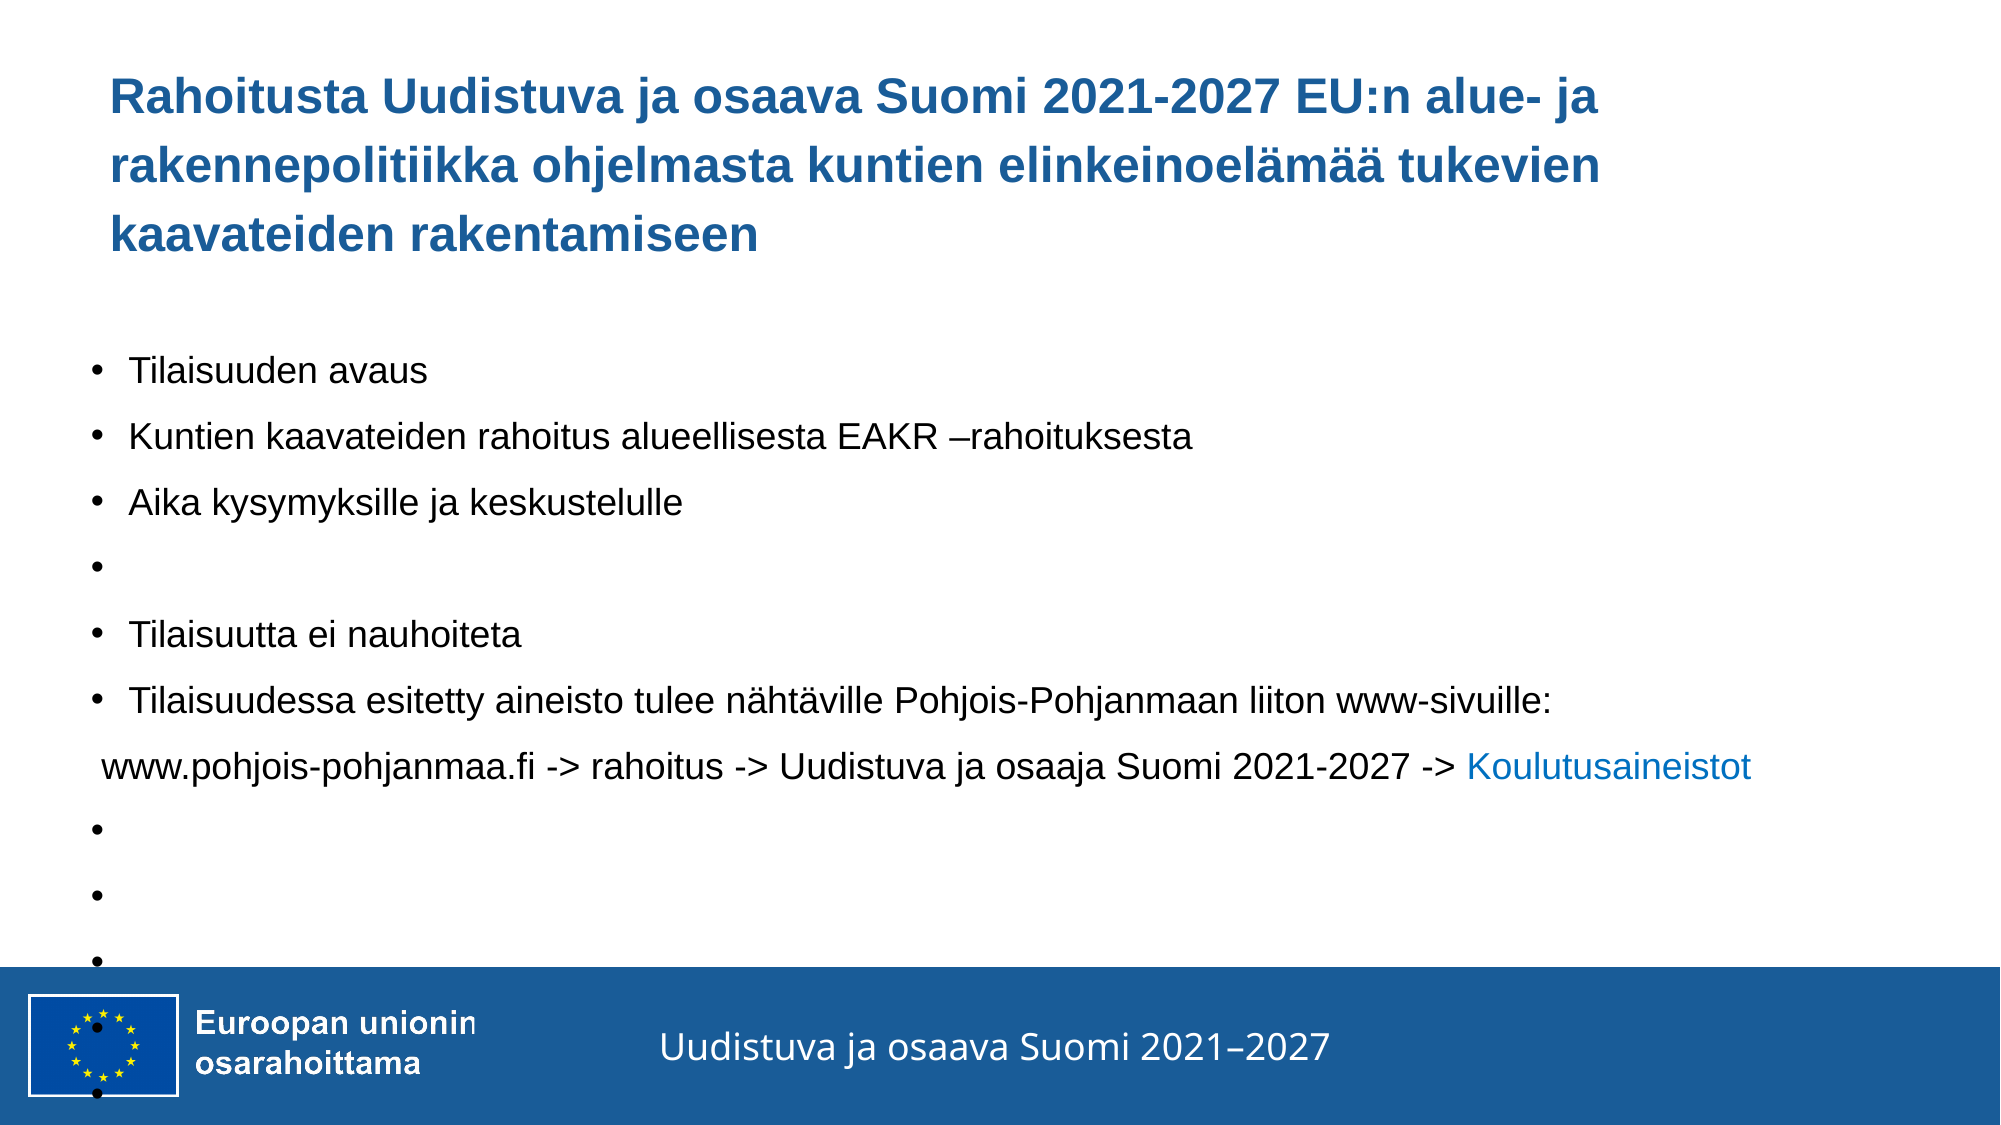

# Rahoitusta Uudistuva ja osaava Suomi 2021-2027 EU:n alue- ja rakennepolitiikka ohjelmasta kuntien elinkeinoelämää tukevien kaavateiden rakentamiseen
Tilaisuuden avaus
Kuntien kaavateiden rahoitus alueellisesta EAKR –rahoituksesta
Aika kysymyksille ja keskustelulle
Tilaisuutta ei nauhoiteta
Tilaisuudessa esitetty aineisto tulee nähtäville Pohjois-Pohjanmaan liiton www-sivuille:
 www.pohjois-pohjanmaa.fi -> rahoitus -> Uudistuva ja osaaja Suomi 2021-2027 -> Koulutusaineistot